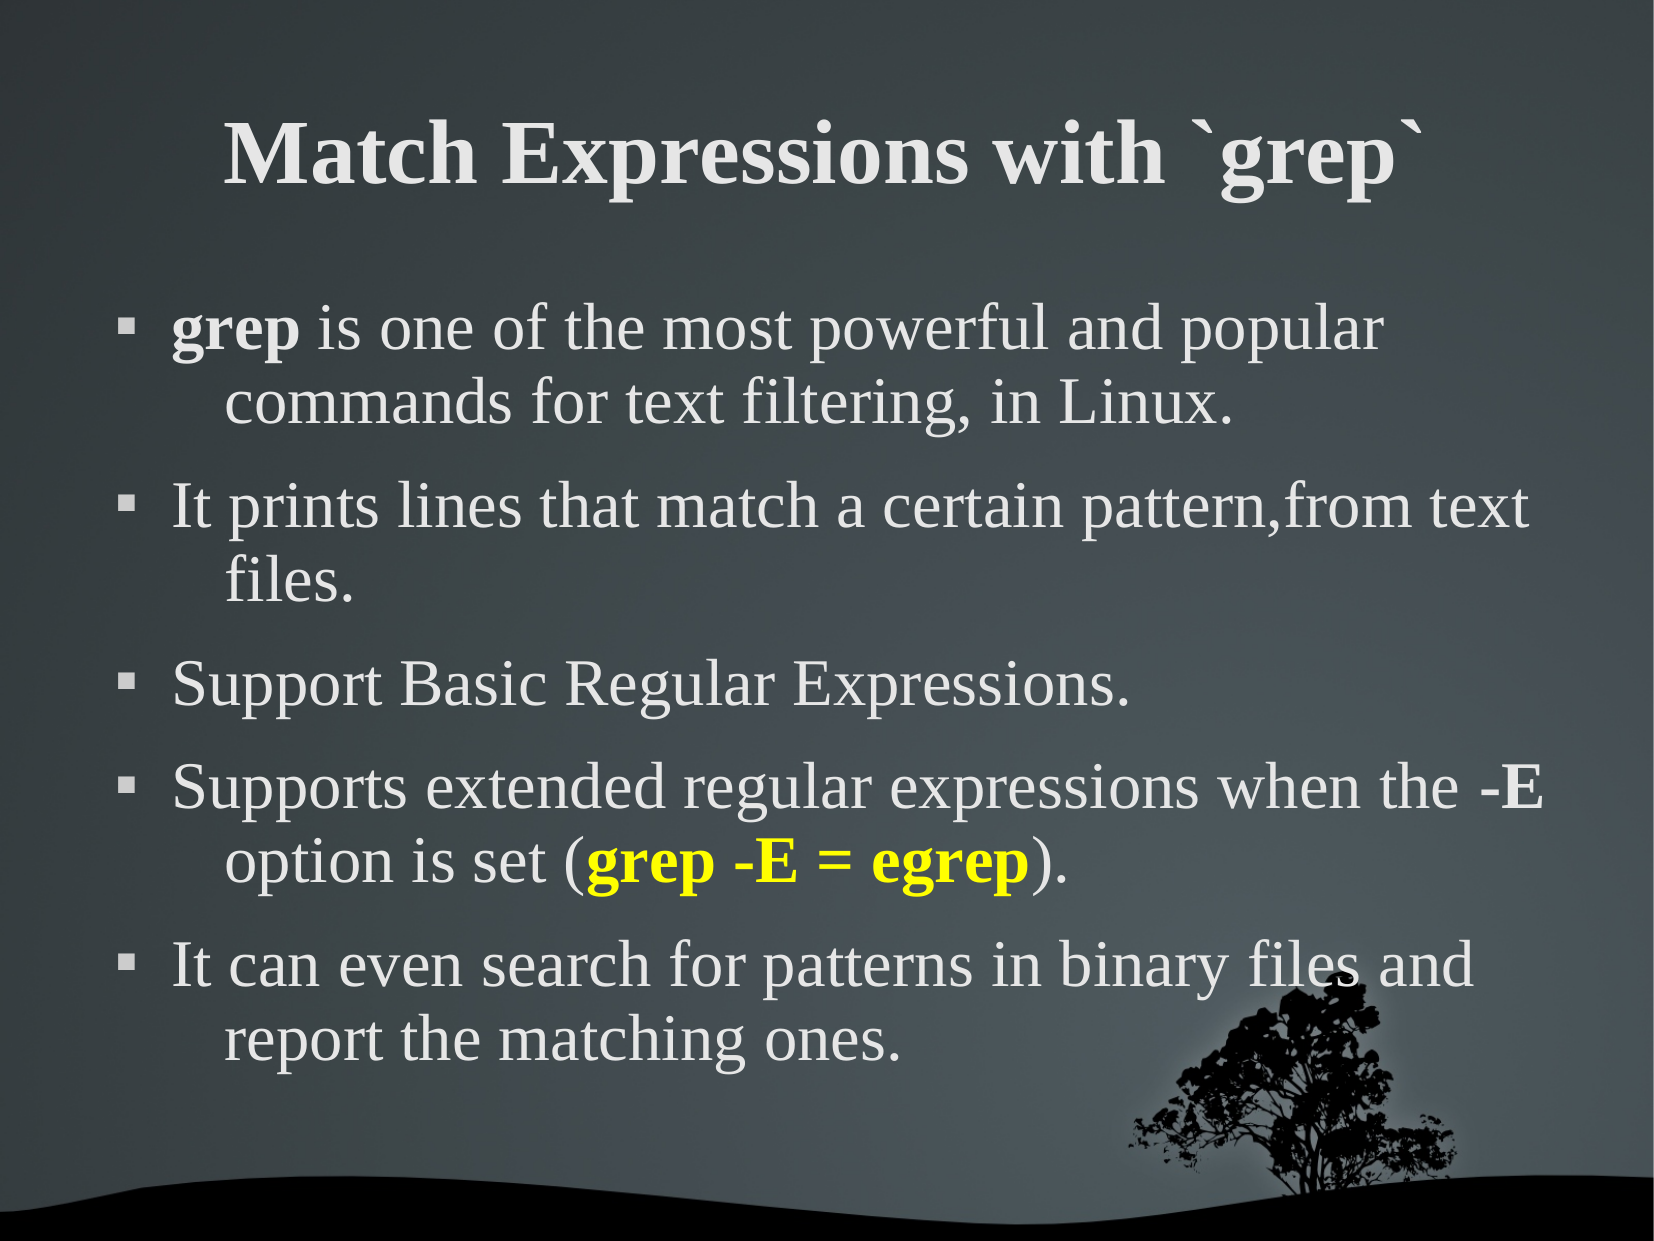

# Match Expressions with `grep`
grep is one of the most powerful and popular commands for text filtering, in Linux.
It prints lines that match a certain pattern,from text files.
Support Basic Regular Expressions.
Supports extended regular expressions when the -E option is set (grep -E = egrep).
It can even search for patterns in binary files and report the matching ones.